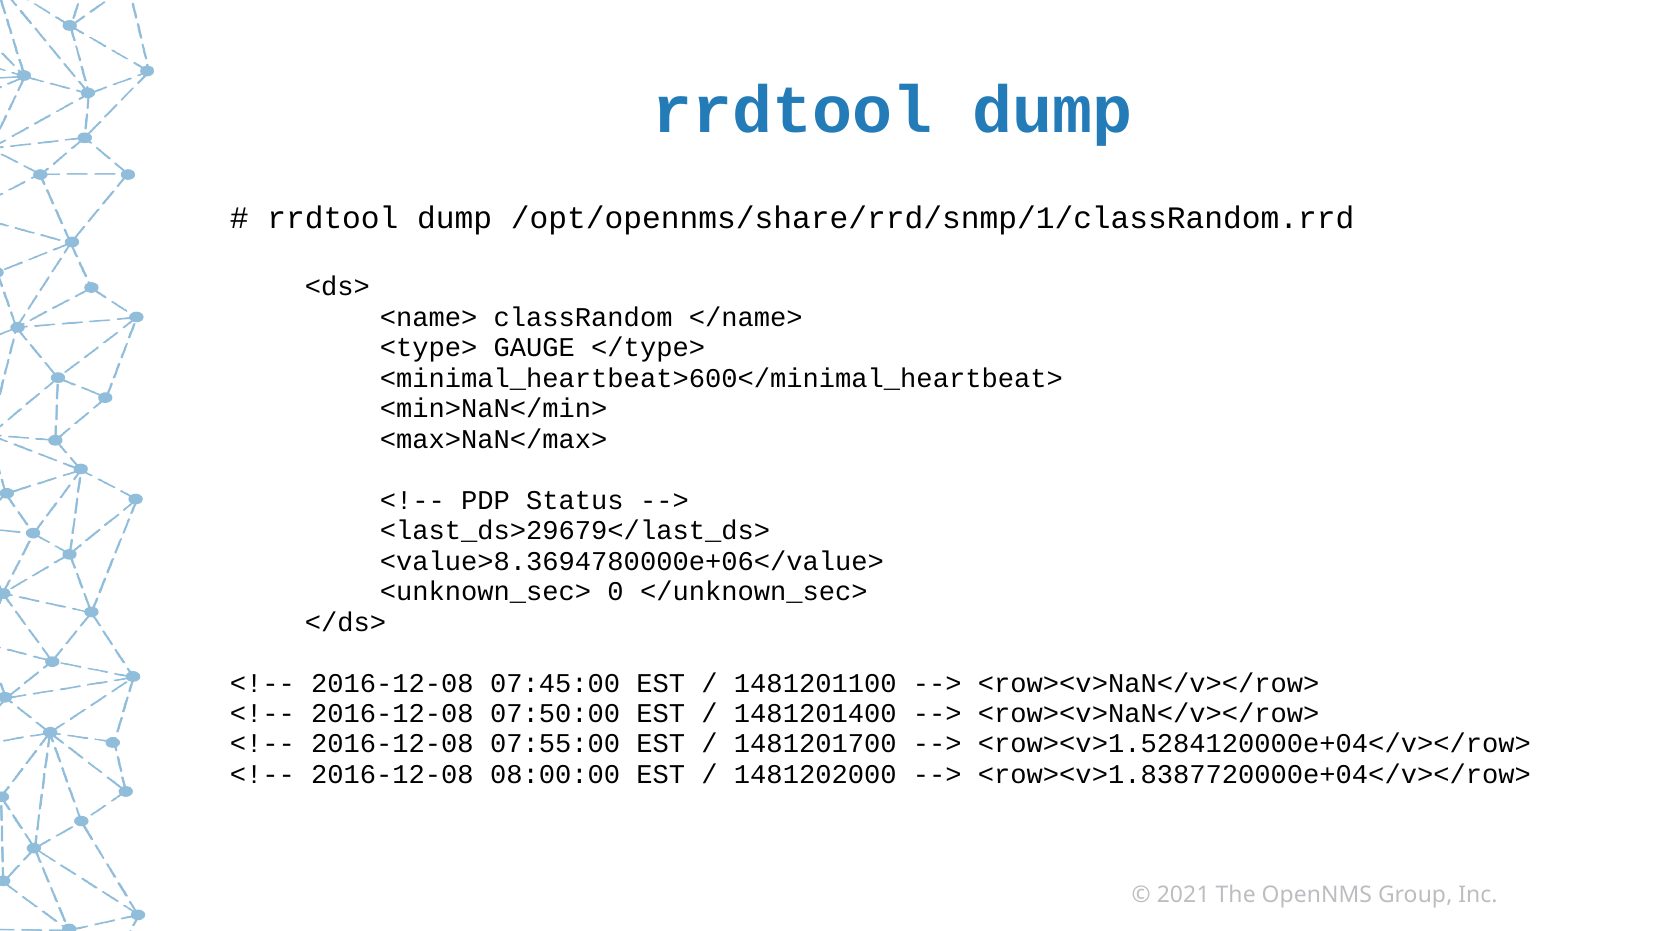

# rrdtool dump
# rrdtool dump /opt/opennms/share/rrd/snmp/1/classRandom.rrd
	<ds>
		<name> classRandom </name>
		<type> GAUGE </type>
		<minimal_heartbeat>600</minimal_heartbeat>
		<min>NaN</min>
		<max>NaN</max>
		<!-- PDP Status -->
		<last_ds>29679</last_ds>
		<value>8.3694780000e+06</value>
		<unknown_sec> 0 </unknown_sec>
	</ds>
<!-- 2016-12-08 07:45:00 EST / 1481201100 --> <row><v>NaN</v></row>
<!-- 2016-12-08 07:50:00 EST / 1481201400 --> <row><v>NaN</v></row>
<!-- 2016-12-08 07:55:00 EST / 1481201700 --> <row><v>1.5284120000e+04</v></row>
<!-- 2016-12-08 08:00:00 EST / 1481202000 --> <row><v>1.8387720000e+04</v></row>